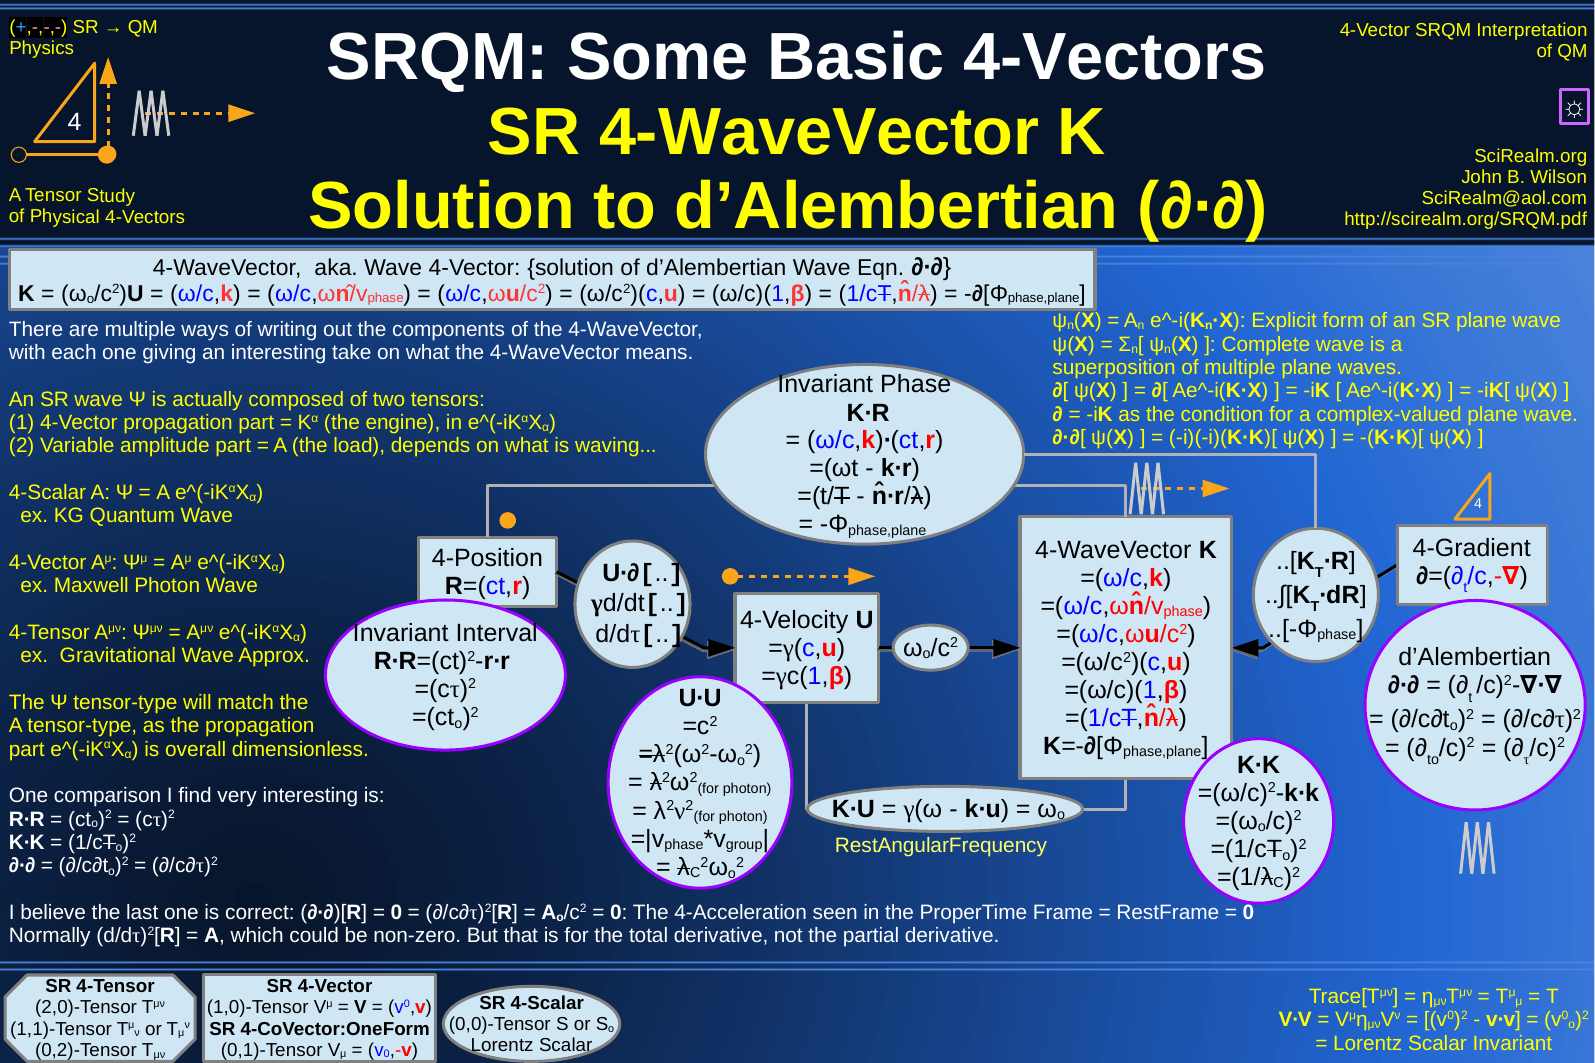

# SRQM: Some Basic 4-Vectors SR 4-WaveVector K Solution to d’Alembertian (∂∙∂)
(+,-,-,-) SR → QM
Physics
A Tensor Study
of Physical 4-Vectors
4-Vector SRQM Interpretation
of QM
SciRealm.org
John B. Wilson
SciRealm@aol.com
http://scirealm.org/SRQM.pdf
4
☼
There are multiple ways of writing out the components of the 4-WaveVector,
with each one giving an interesting take on what the 4-WaveVector means.
An SR wave Ψ is actually composed of two tensors:
(1) 4-Vector propagation part = Kα (the engine), in e^(-iKαXα)
(2) Variable amplitude part = A (the load), depends on what is waving...
4-Scalar A: Ψ = A e^(-iKαXα)
 ex. KG Quantum Wave
4-Vector Aμ: Ψμ = Aμ e^(-iKαXα)
 ex. Maxwell Photon Wave
4-Tensor Aμν: Ψμν = Aμν e^(-iKαXα)
 ex. Gravitational Wave Approx.
The Ψ tensor-type will match the
A tensor-type, as the propagation
part e^(-iKαXα) is overall dimensionless.
One comparison I find very interesting is:
R∙R = (cto)2 = (cτ)2
K∙K = (1/cTo)2
∂∙∂ = (∂/c∂to)2 = (∂/c∂τ)2
I believe the last one is correct: (∂∙∂)[R] = 0 = (∂/c∂τ)2[R] = Ao/c2 = 0: The 4-Acceleration seen in the ProperTime Frame = RestFrame = 0
Normally (d/dτ)2[R] = A, which could be non-zero. But that is for the total derivative, not the partial derivative.
4-WaveVector, aka. Wave 4-Vector: {solution of d’Alembertian Wave Eqn. ∂∙∂}
K = (ωo/c2)U = (ω/c,k) = (ω/c,ωn̂/vphase) = (ω/c,ωu/c2) = (ω/c2)(c,u) = (ω/c)(1,β) = (1/cT,n̂/λ) = -∂[Φphase,plane]
ψn(X) = An e^-i(Kn·X): Explicit form of an SR plane wave
ψ(X) = Σn[ ψn(X) ]: Complete wave is a
superposition of multiple plane waves.
∂[ ψ(X) ] = ∂[ Ae^-i(K·X) ] = -iK [ Ae^-i(K·X) ] = -iK[ ψ(X) ]
∂ = -iK as the condition for a complex-valued plane wave.
∂·∂[ ψ(X) ] = (-i)(-i)(K·K)[ ψ(X) ] = -(K·K)[ ψ(X) ]
Invariant Phase
 K∙R
= (ω/c,k)∙(ct,r)
=(ωt - k∙r)
=(t/T - n̂∙r/λ)
= -Φphase,plane
4
4-WaveVector K
=(ω/c,k)
=(ω/c,ωn̂/vphase)
=(ω/c,ωu/c2)
=(ω/c2)(c,u)
=(ω/c)(1,β)
=(1/cT,n̂/λ)
K=-∂[Φphase,plane]
4-Gradient
∂=(∂t/c,-∇)
..[KT∙R]
..∫[KT∙dR]
..[-Φphase]
4-Position
R=(ct,r)
 U∙∂[..]
 γd/dt[..]
 d/dτ[..]
4-Velocity U
=γ(c,u)
=γc(1,β)
Invariant Interval
R∙R=(ct)2-r∙r
=(cτ)2
=(cto)2
d’Alembertian
∂∙∂ = (∂t /c)2-∇∙∇
= (∂/c∂to)2 = (∂/c∂τ)2
= (∂to/c)2 = (∂τ/c)2
ωo/c2
U∙U
=c2
=λ2(ω2-ωo2)
= λ2ω2(for photon)
= λ2ν2(for photon)
=|vphase*vgroup|
= λC2ωo2
K∙K
=(ω/c)2-k∙k
=(ωo/c)2
=(1/cTo)2
=(1/λC)2
 K∙U = γ(ω - k∙u) = ωo
RestAngularFrequency
SR 4-Tensor
(2,0)-Tensor Tμν
(1,1)-Tensor Tμν or Tμν
(0,2)-Tensor Tμν
SR 4-Vector
(1,0)-Tensor Vμ = V = (v0,v)
SR 4-CoVector:OneForm
(0,1)-Tensor Vμ = (v0,-v)
Trace[Tμν] = ημνTμν = Tμμ = T
V∙V = VμημνVν = [(v0)2 - v∙v] = (v0o)2
= Lorentz Scalar Invariant
SR 4-Scalar
(0,0)-Tensor S or So
Lorentz Scalar